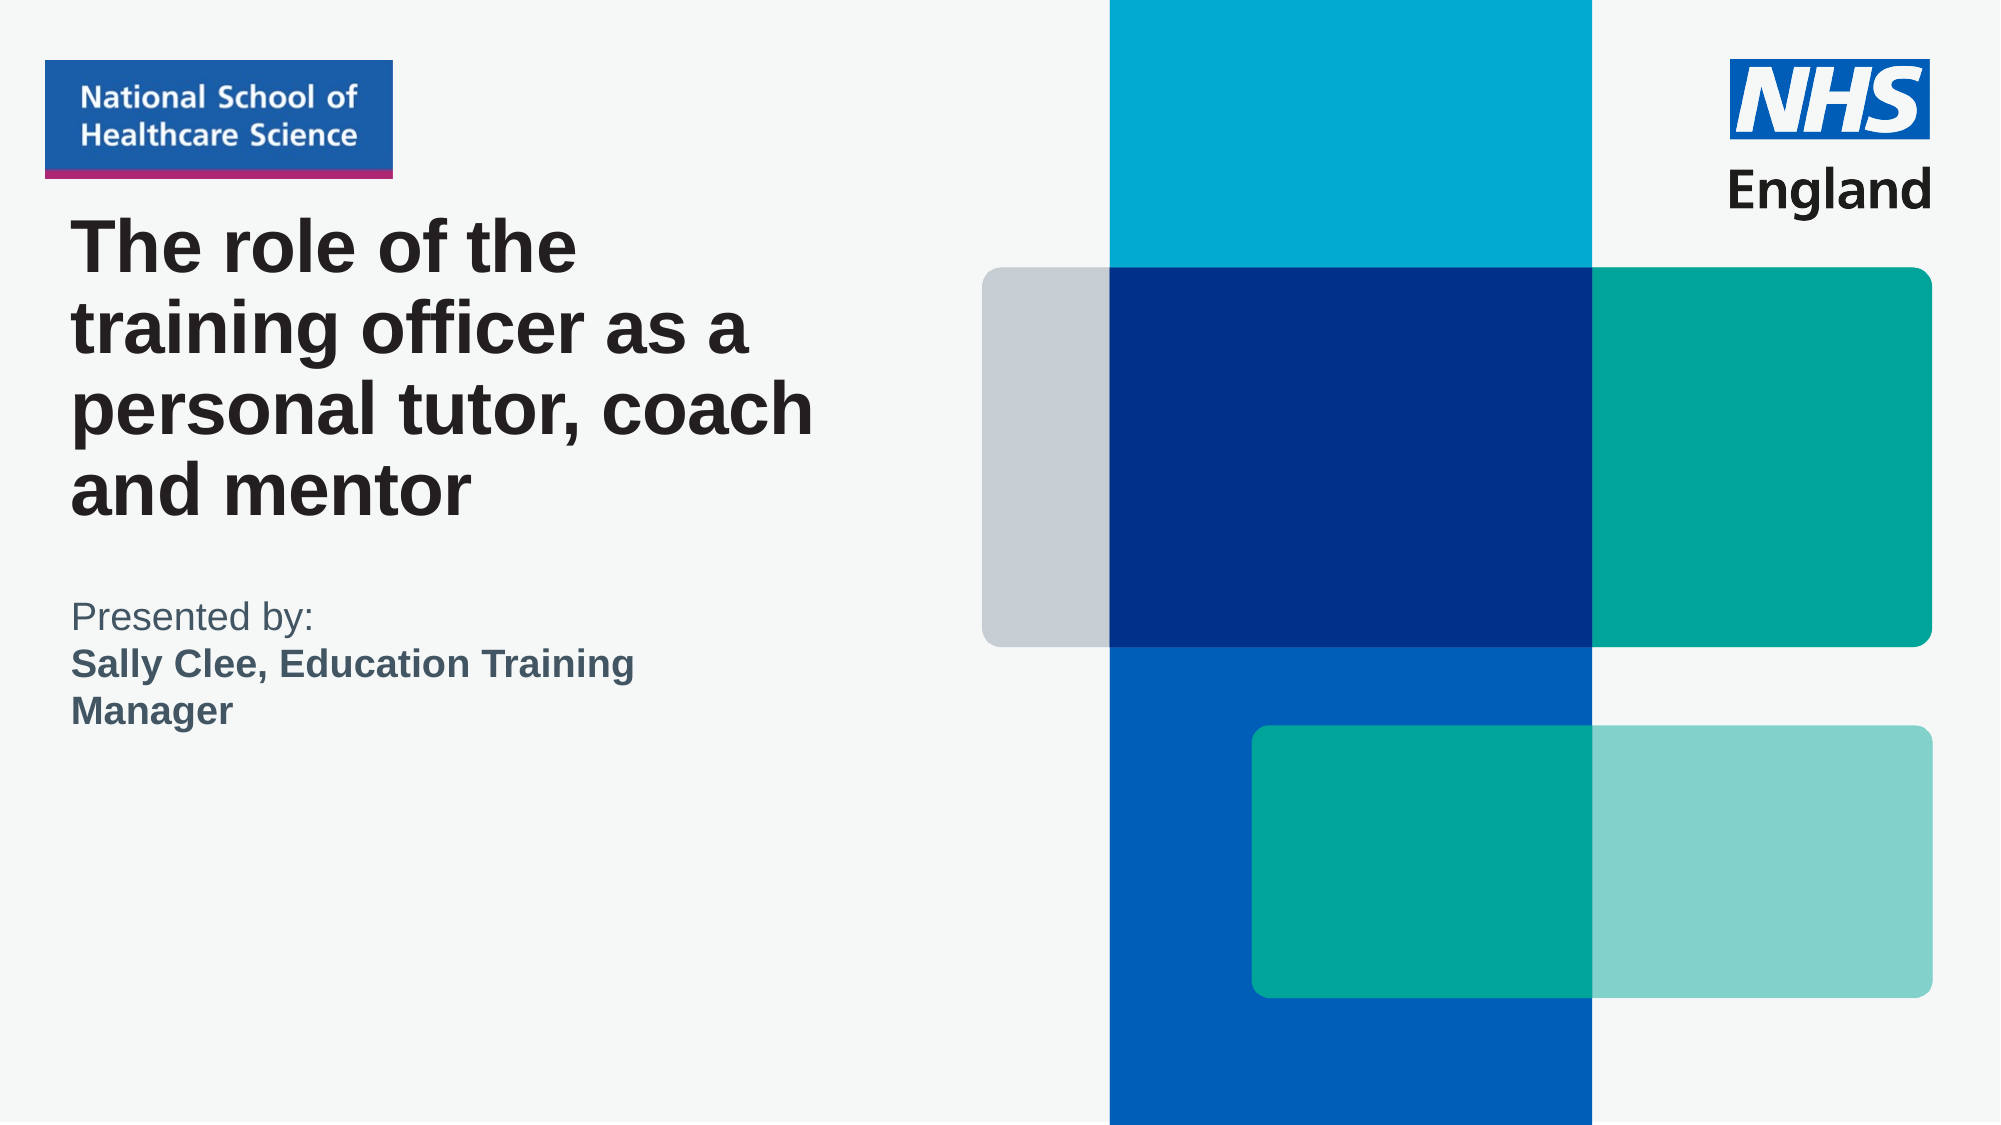

# The role of the training officer as a personal tutor, coach and mentor
Presented by:
Sally Clee, Education Training Manager